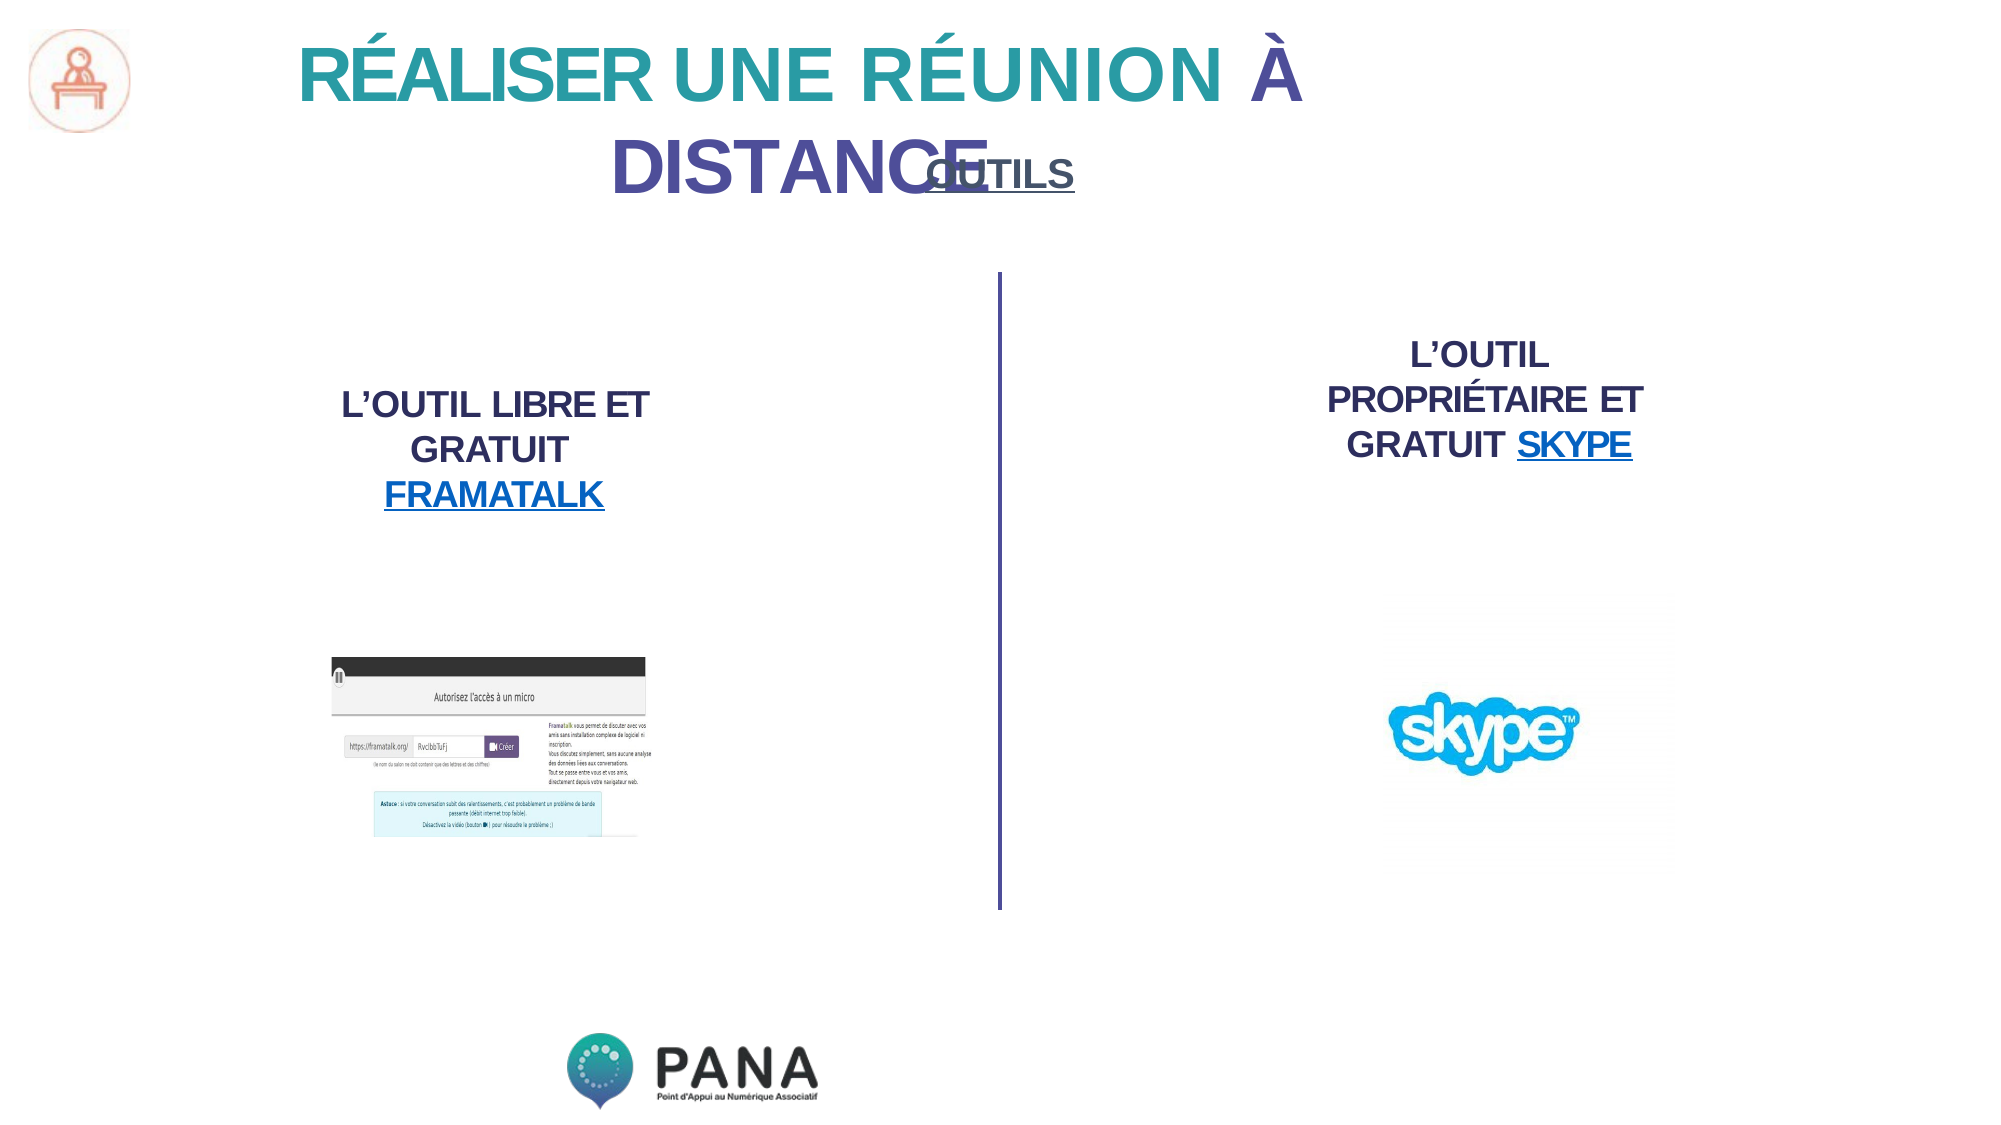

# RÉALISER UNE RÉUNION À DISTANCE
OUTILS
L’OUTIL PROPRIÉTAIRE ET GRATUIT SKYPE
L’OUTIL LIBRE ET GRATUIT FRAMATALK